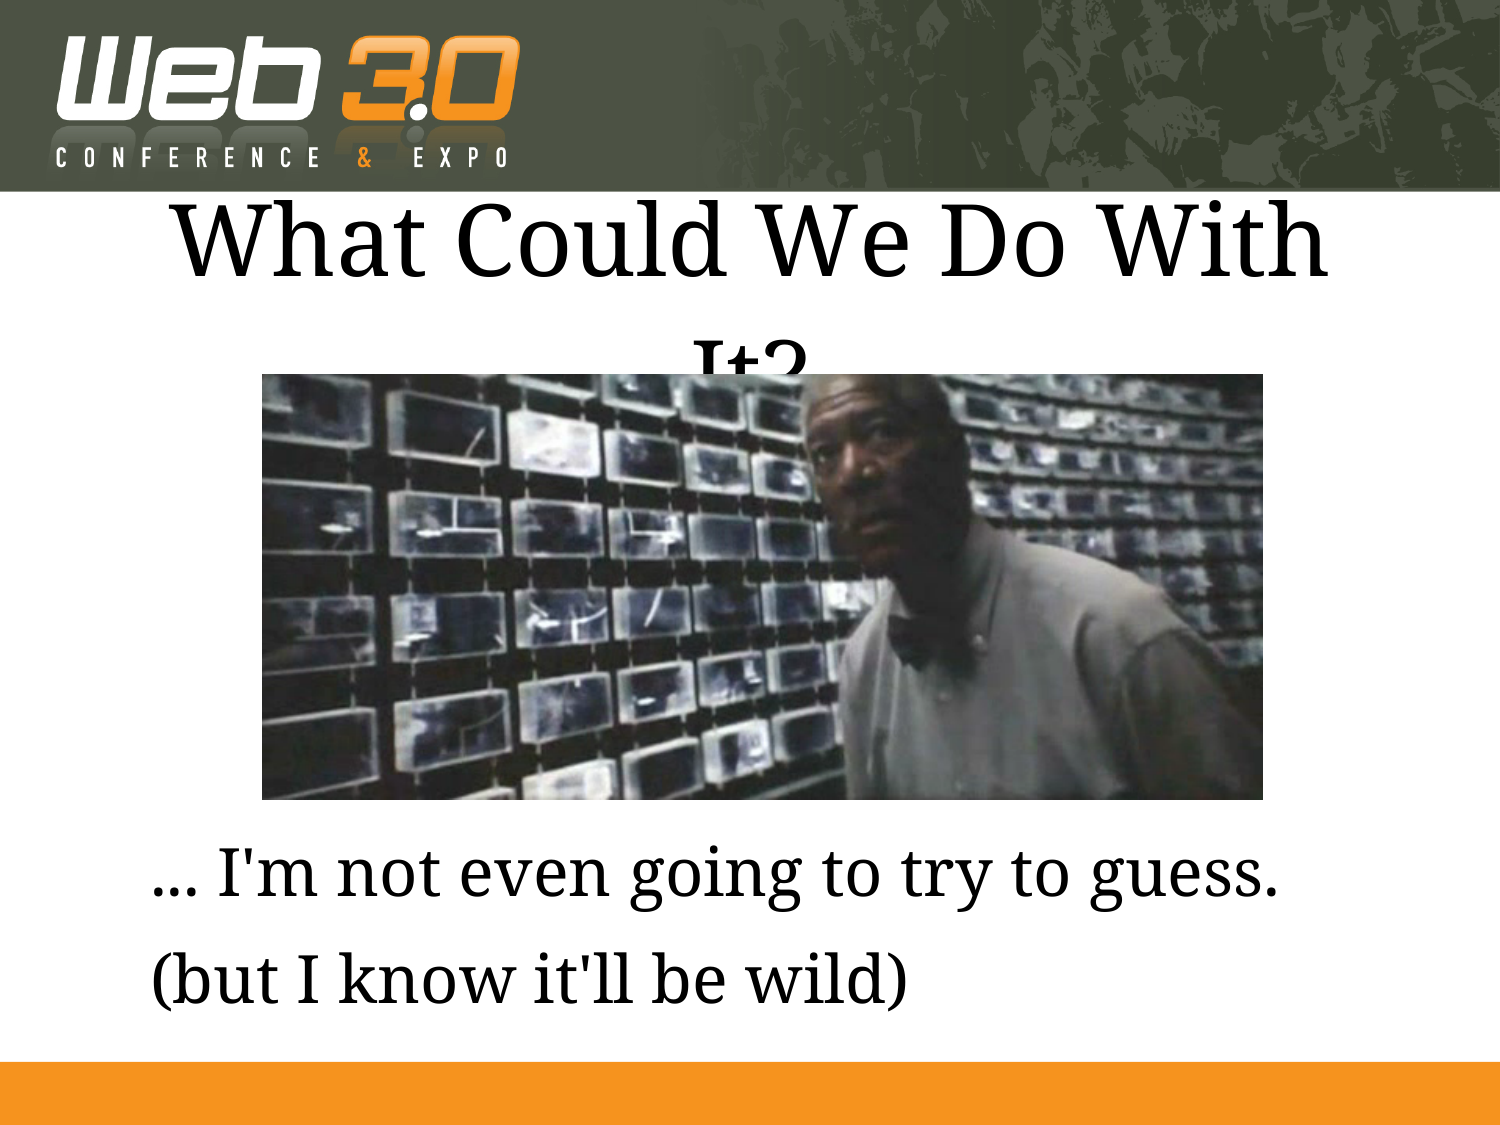

# What Could We Do With It?
... I'm not even going to try to guess.
(but I know it'll be wild)